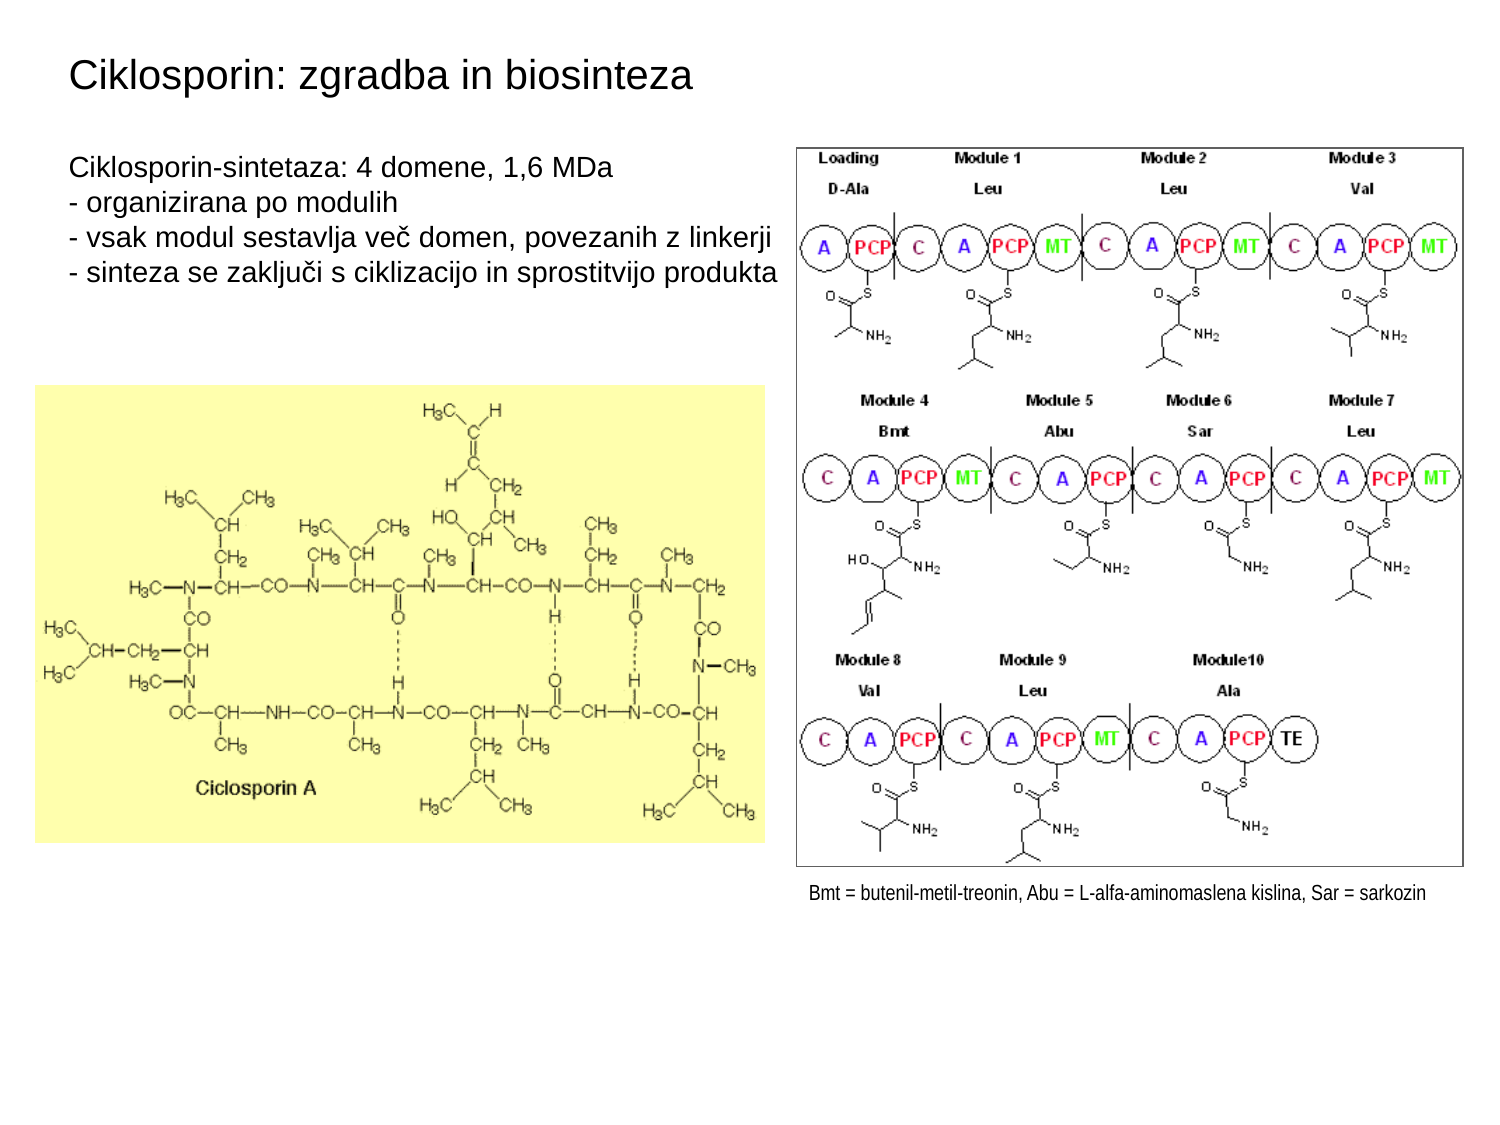

Ciklosporin: zgradba in biosinteza
Ciklosporin-sintetaza: 4 domene, 1,6 MDa
- organizirana po modulih
- vsak modul sestavlja več domen, povezanih z linkerji
- sinteza se zaključi s ciklizacijo in sprostitvijo produkta
Bmt = butenil-metil-treonin, Abu = L-alfa-aminomaslena kislina, Sar = sarkozin